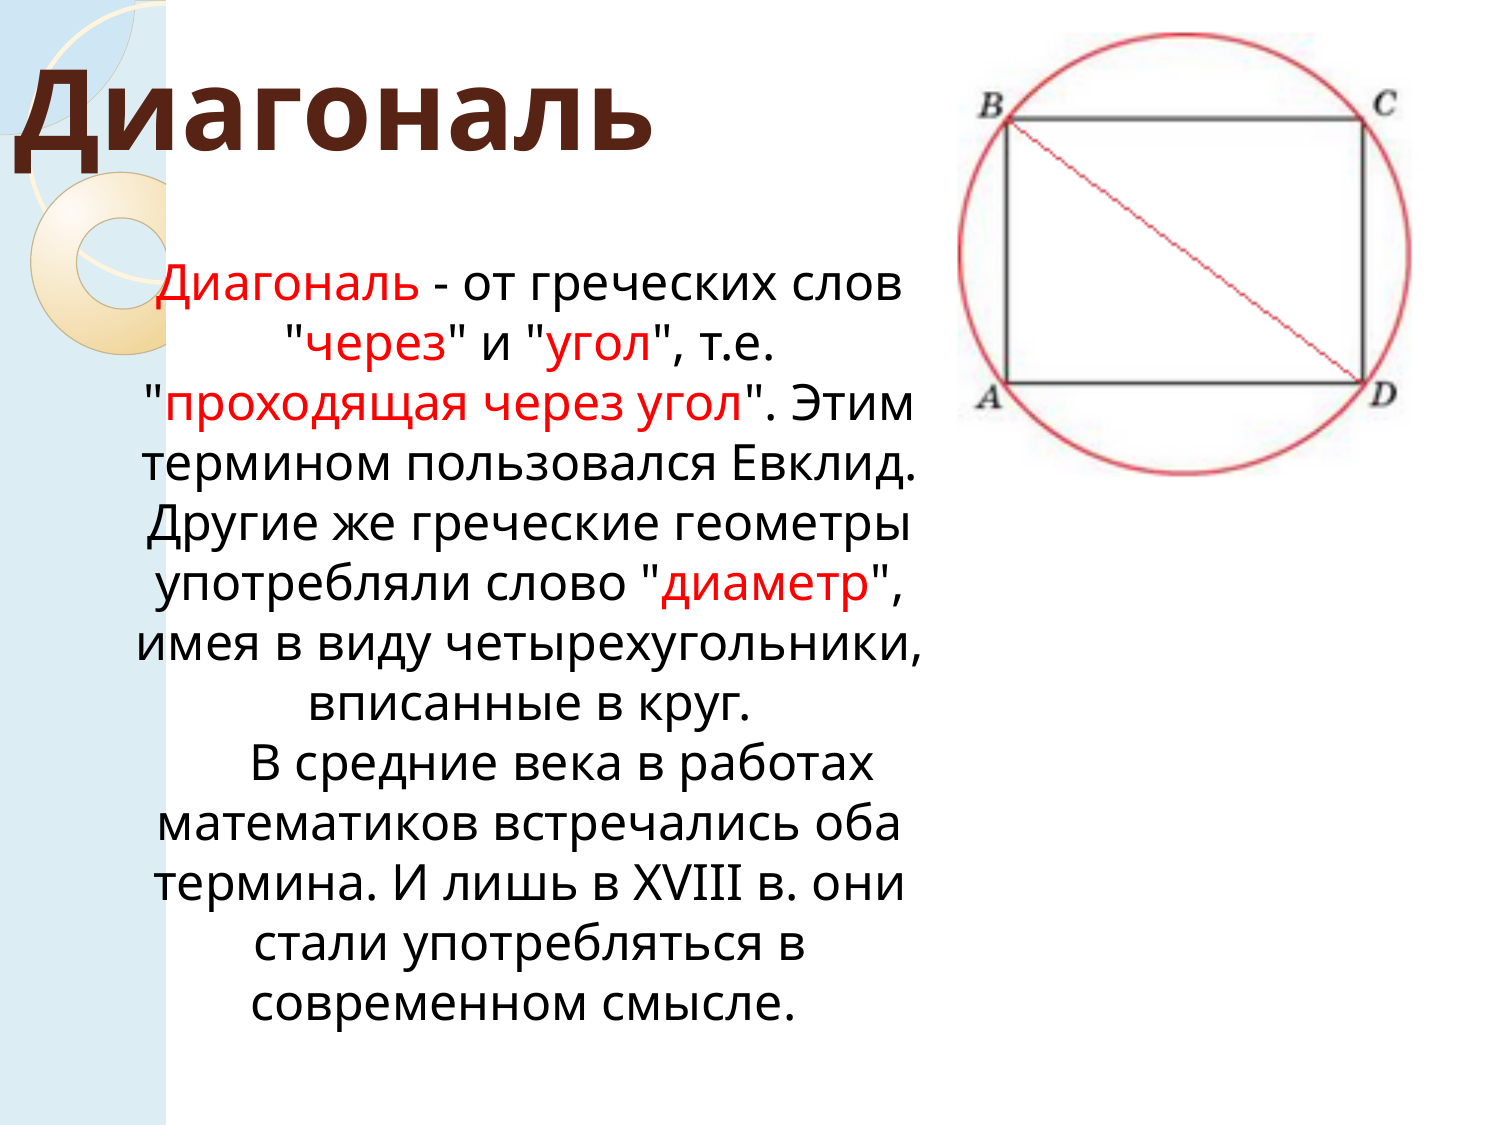

# Диагональ
Диагональ - от греческих слов "через" и "угол", т.е. "проходящая через угол". Этим термином пользовался Евклид. Другие же греческие геометры употребляли слово "диаметр", имея в виду четырехугольники, вписанные в круг.
 В средние века в работах математиков встречались оба термина. И лишь в XVIII в. они стали употребляться в современном смысле.